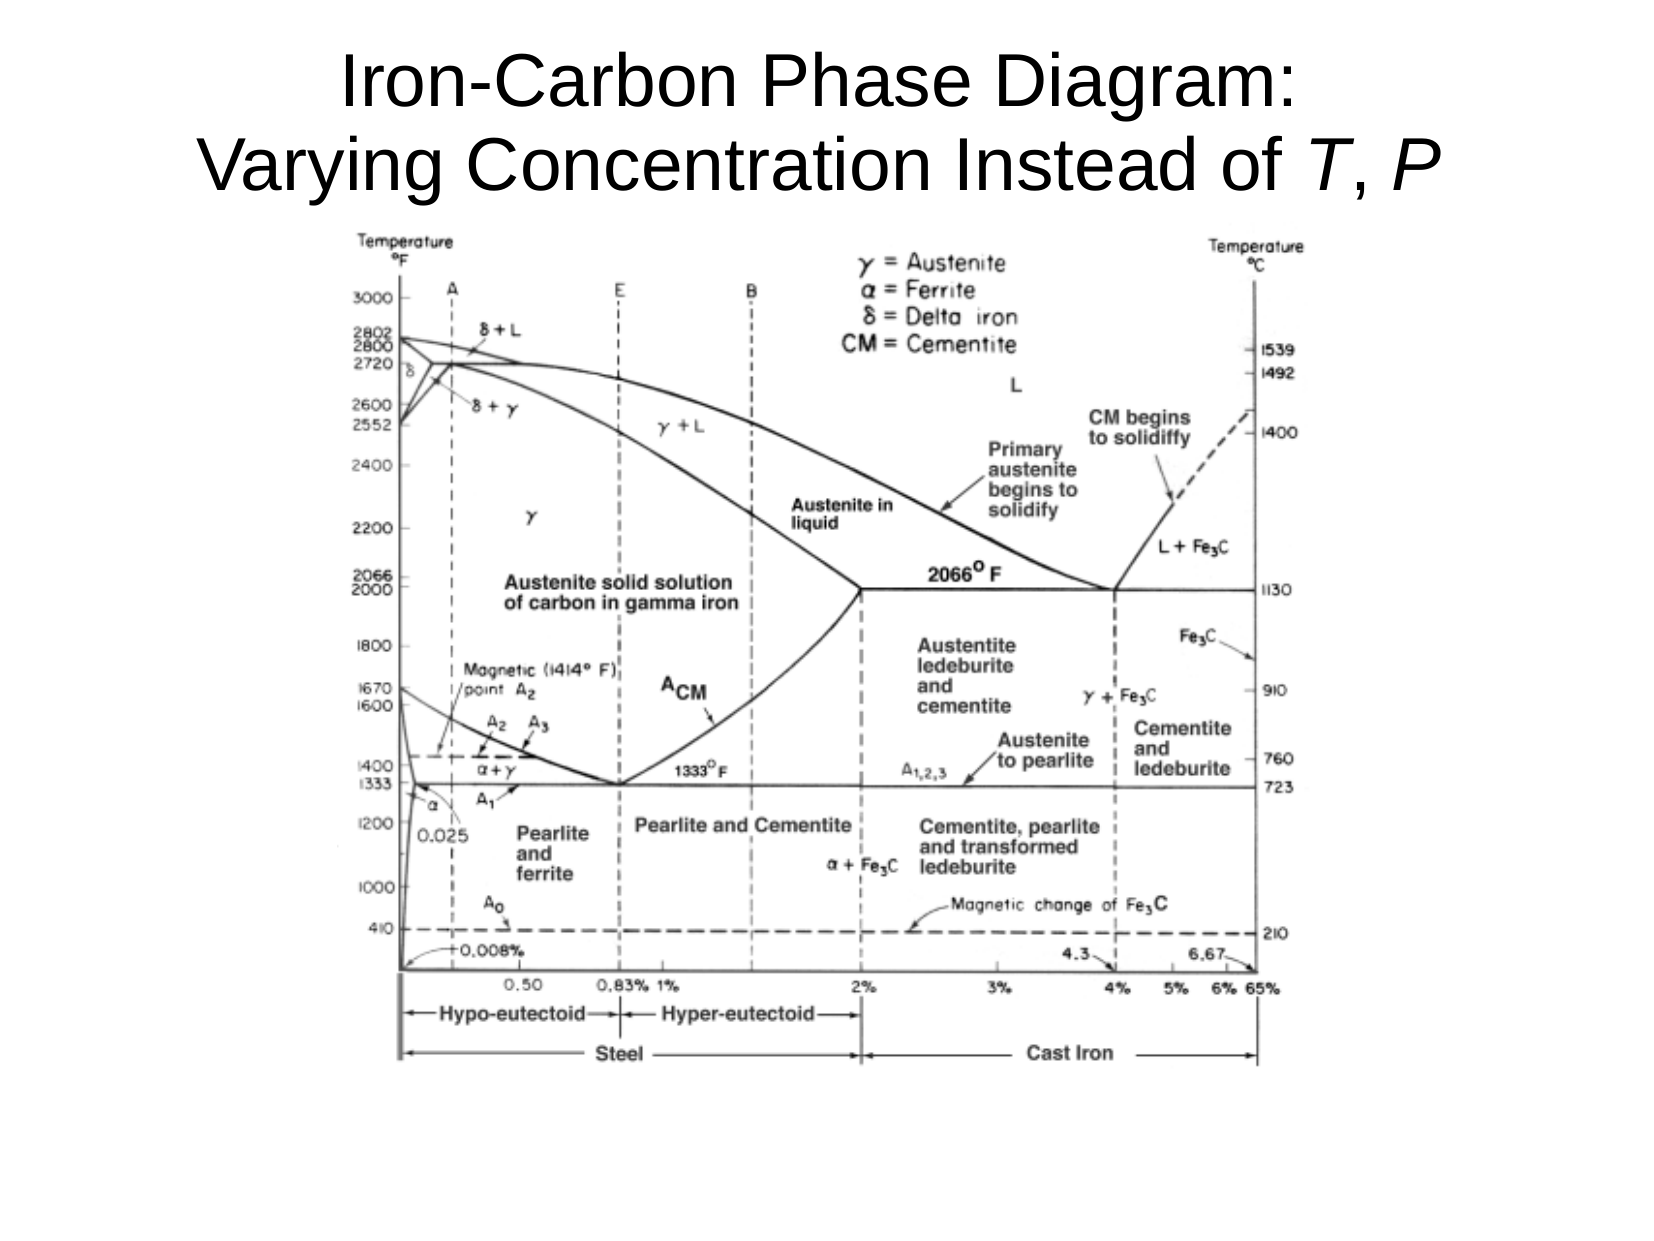

# Iron-Carbon Phase Diagram: Varying Concentration Instead of T, P